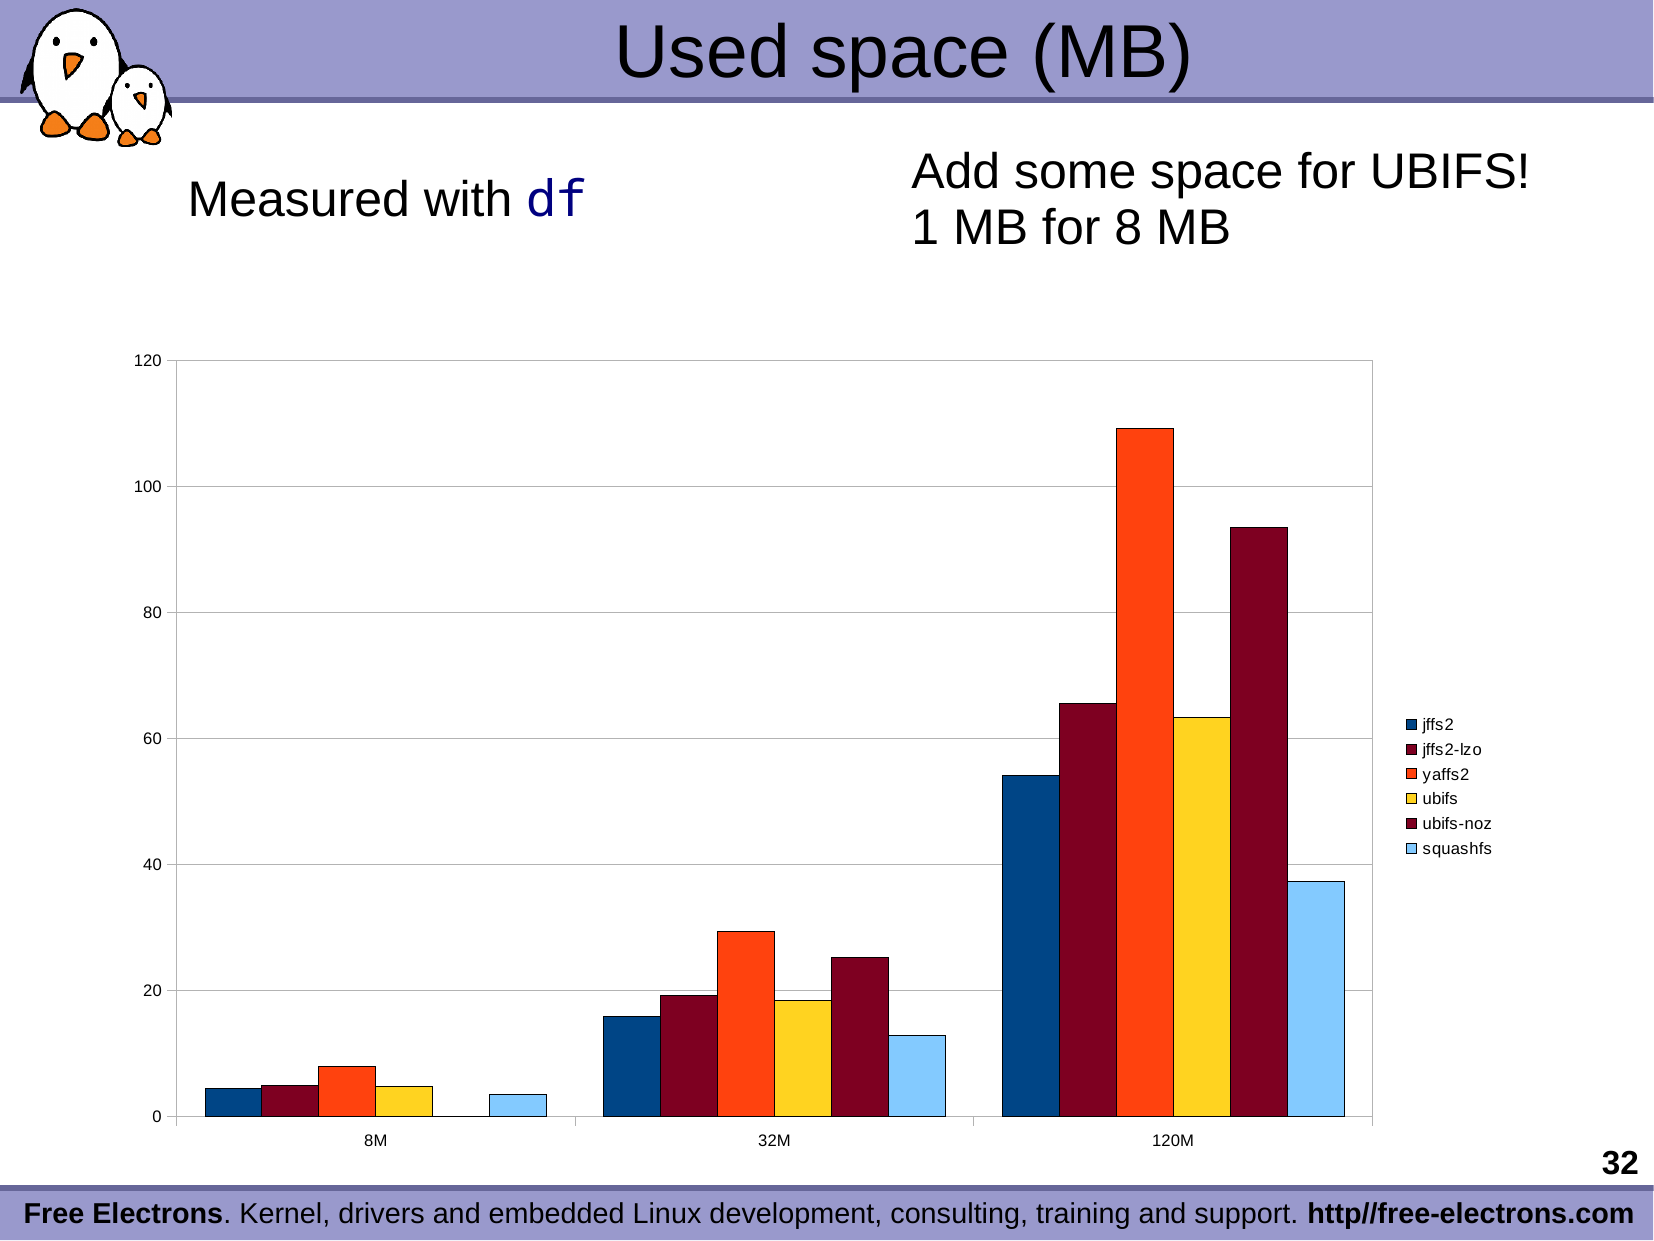

# Used space (MB)
Add some space for UBIFS!
1 MB for 8 MB
Measured with df
### Chart
| Category | jffs2 | jffs2-lzo | yaffs2 | ubifs | ubifs-noz | squashfs |
|---|---|---|---|---|---|---|
| 8M | 4.4 | 4.9 | 8.0 | 4.7 | 0.0 | 3.5 |
| 32M | 15.8 | 19.2 | 29.3 | 18.4 | 25.3 | 12.8 |
| 120M | 54.2 | 65.6 | 109.3 | 63.4 | 93.5 | 37.3 |